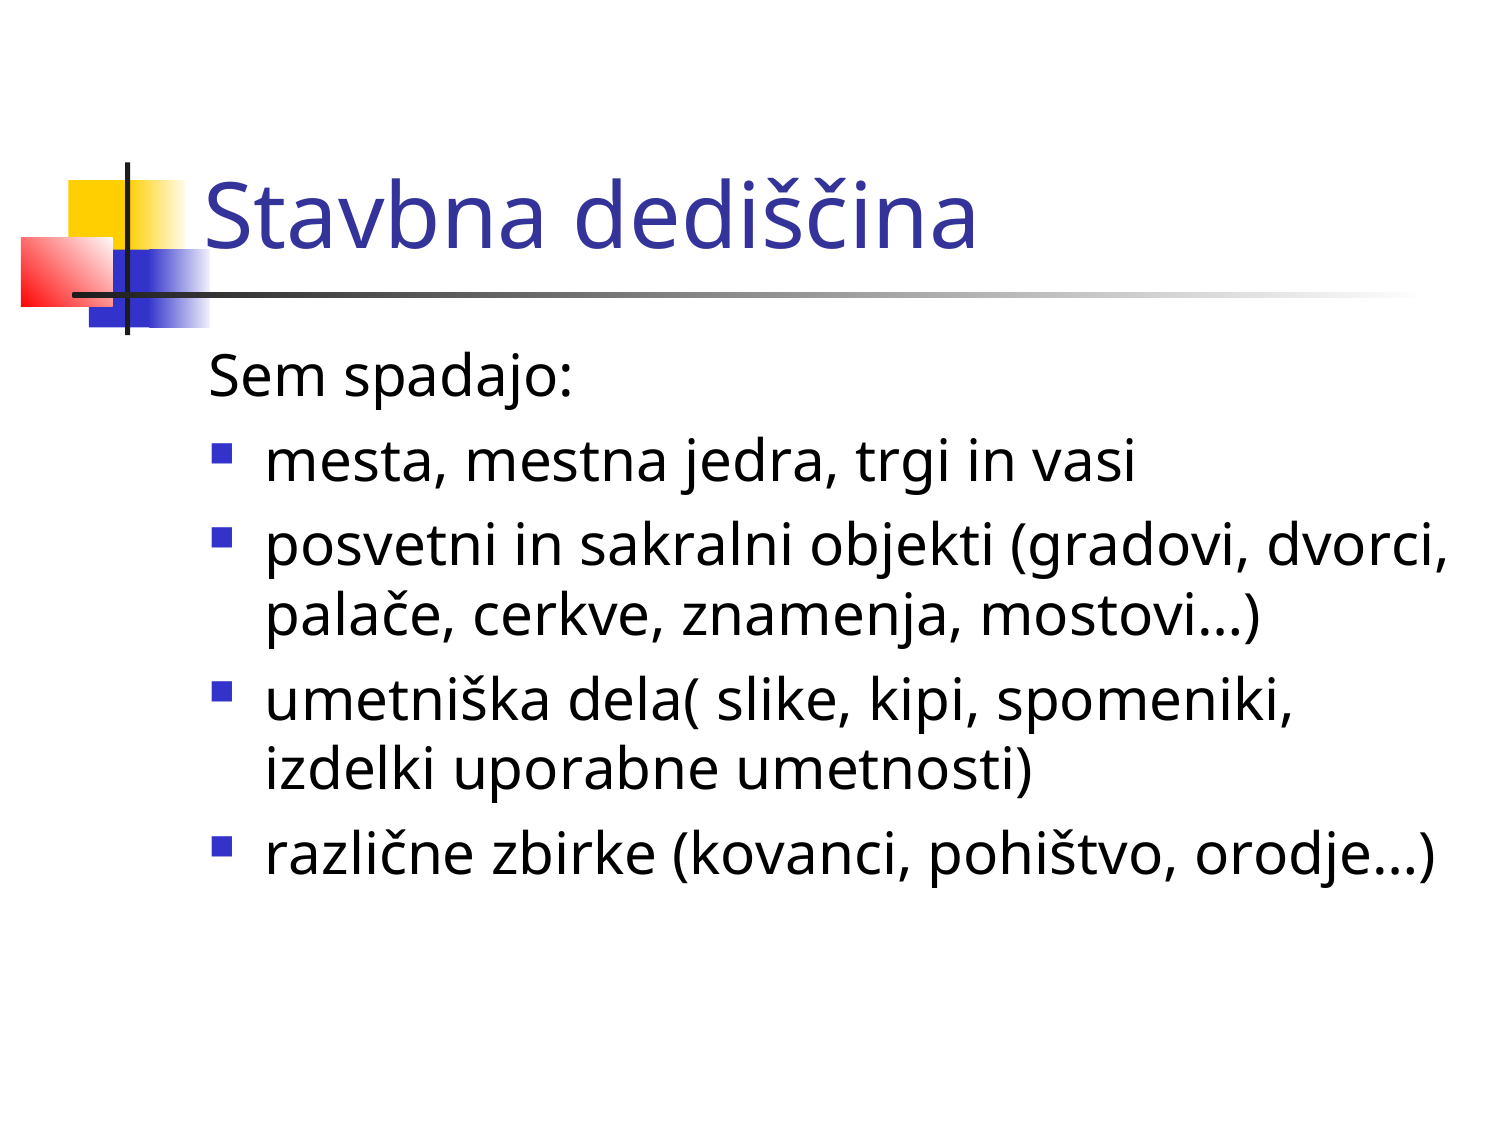

# Stavbna dediščina
Sem spadajo:
mesta, mestna jedra, trgi in vasi
posvetni in sakralni objekti (gradovi, dvorci, palače, cerkve, znamenja, mostovi…)
umetniška dela( slike, kipi, spomeniki, izdelki uporabne umetnosti)
različne zbirke (kovanci, pohištvo, orodje…)